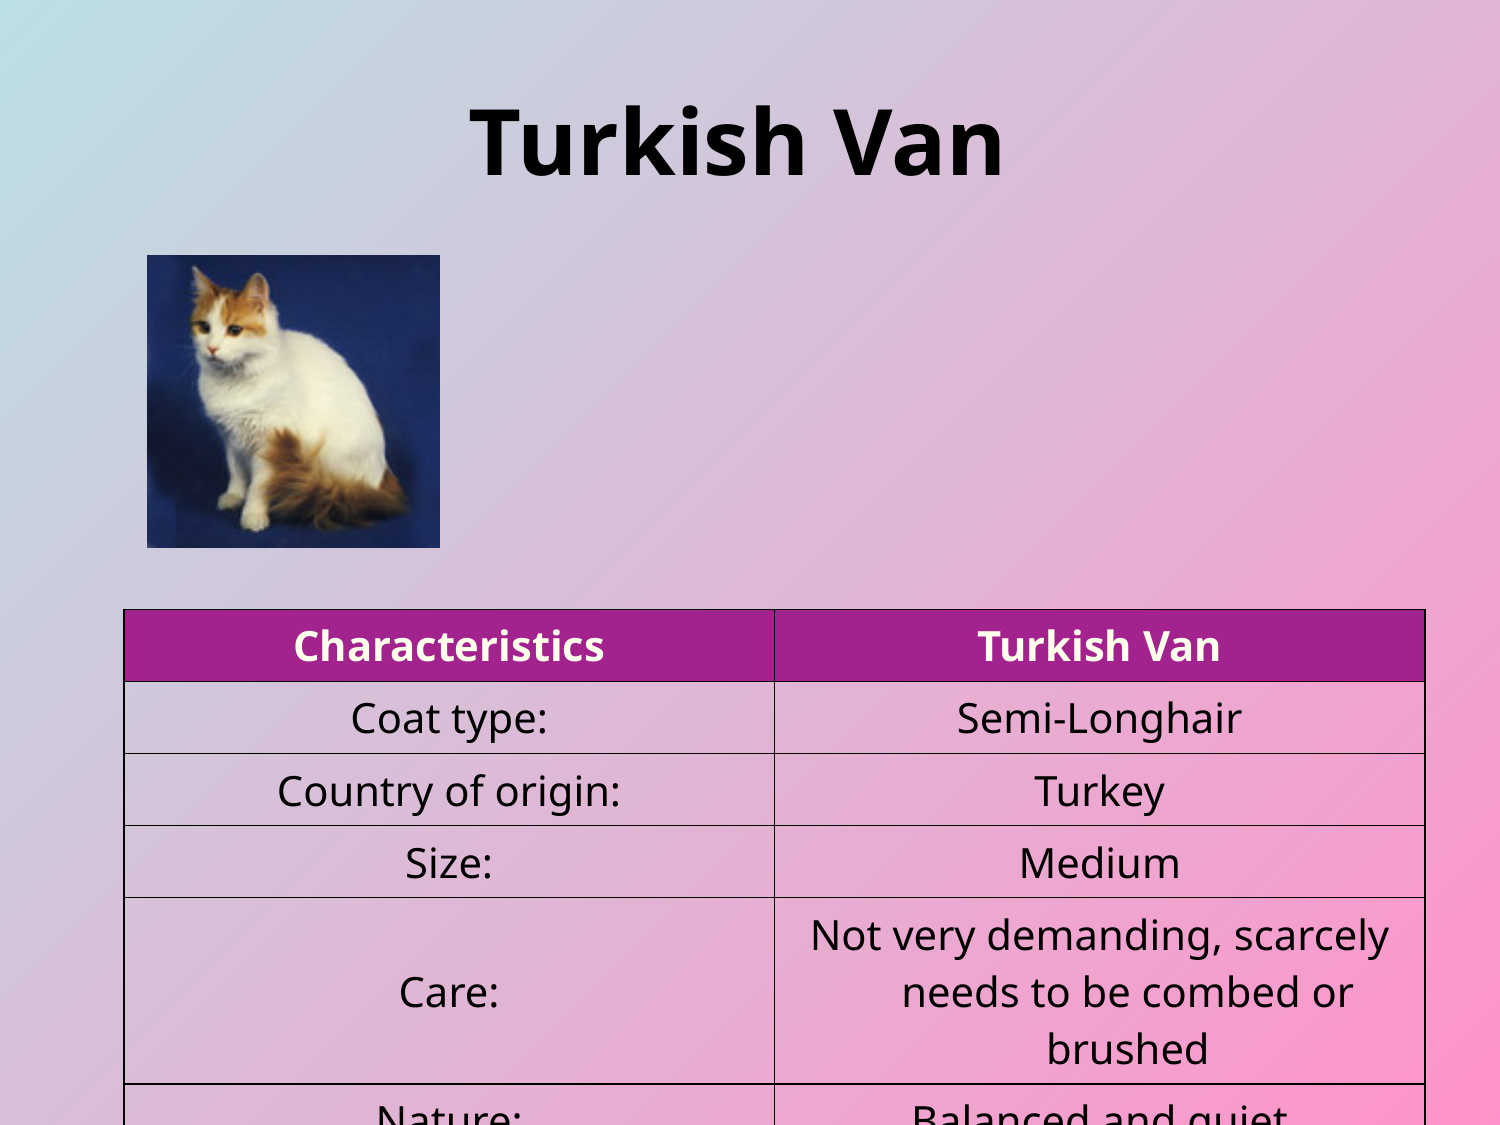

# Turkish Van
| Characteristics | Turkish Van |
| --- | --- |
| Coat type: | Semi-Longhair |
| Country of origin: | Turkey |
| Size: | Medium |
| Care: | Not very demanding, scarcely needs to be combed or brushed |
| Nature: | Balanced and quiet |